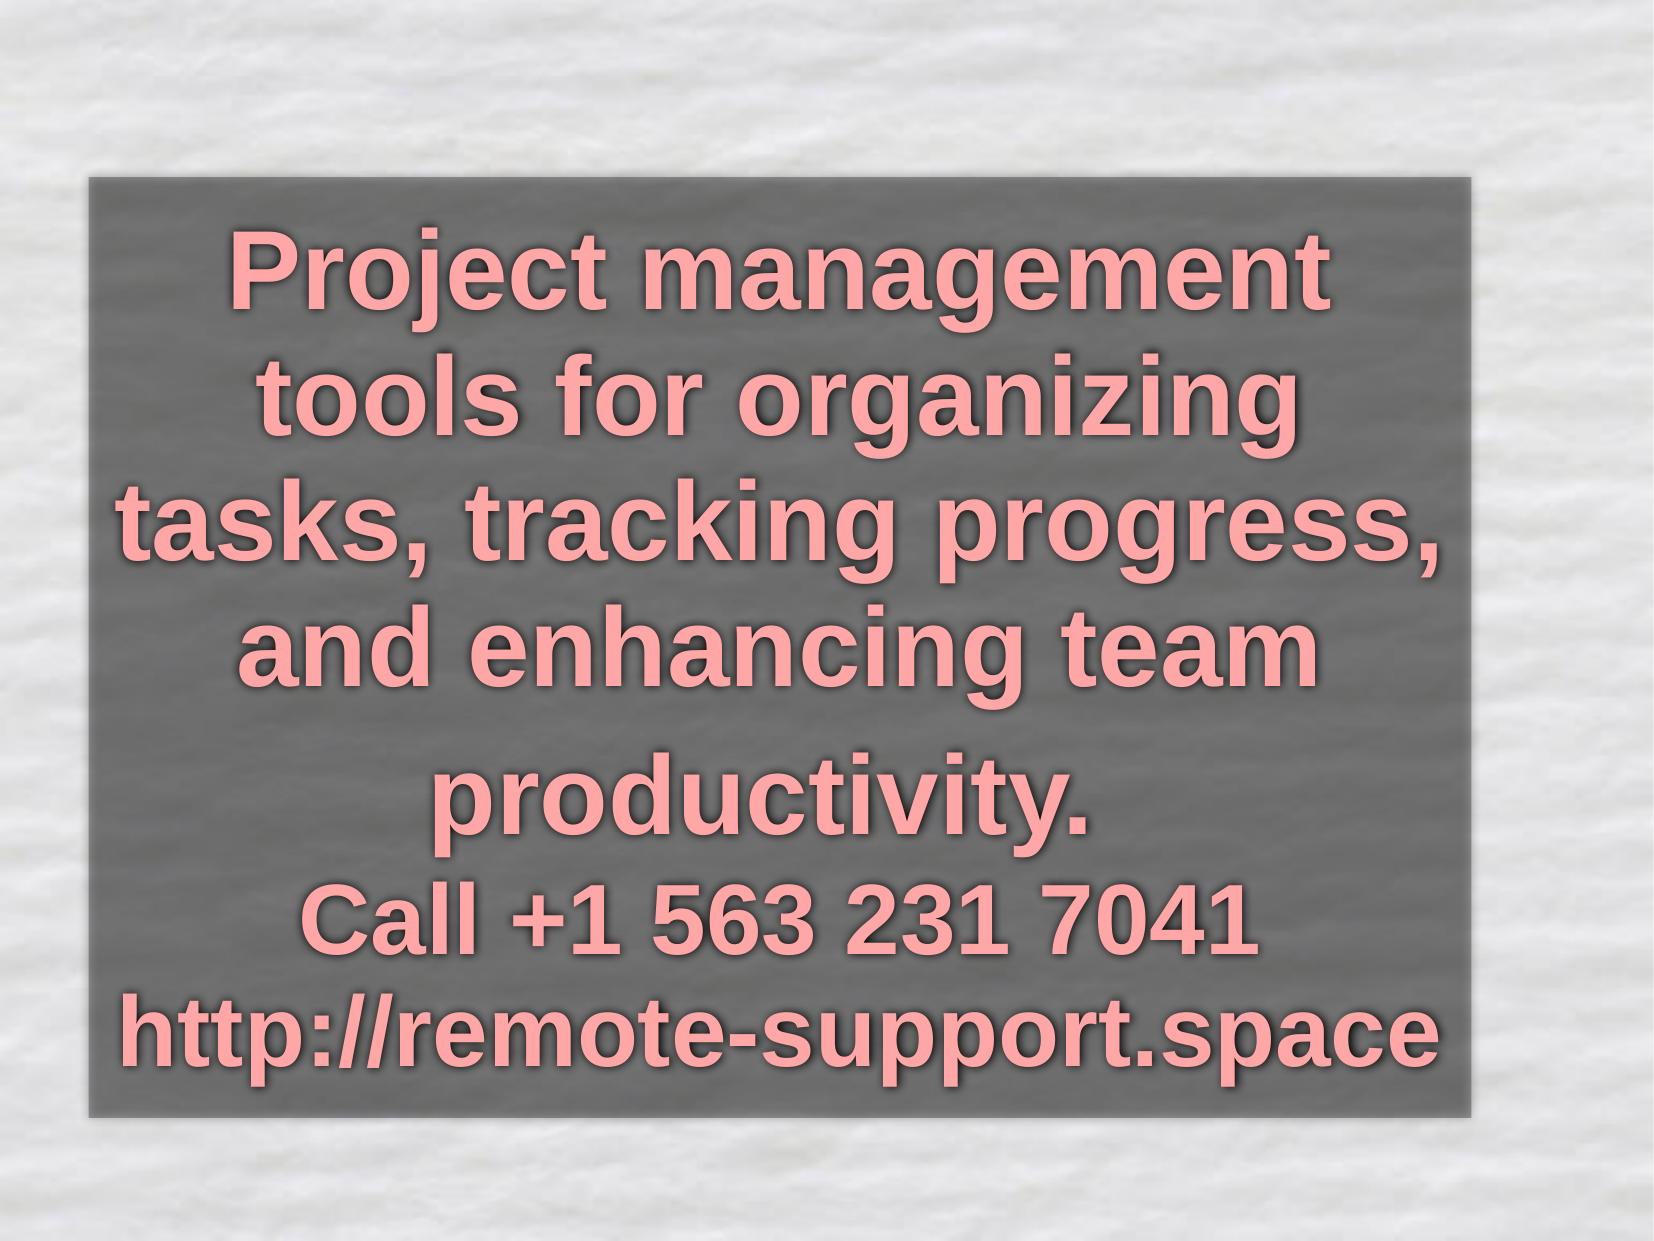

Project management tools for organizing tasks, tracking progress, and enhancing team productivity.
Call +1 563 231 7041
http://remote-support.space